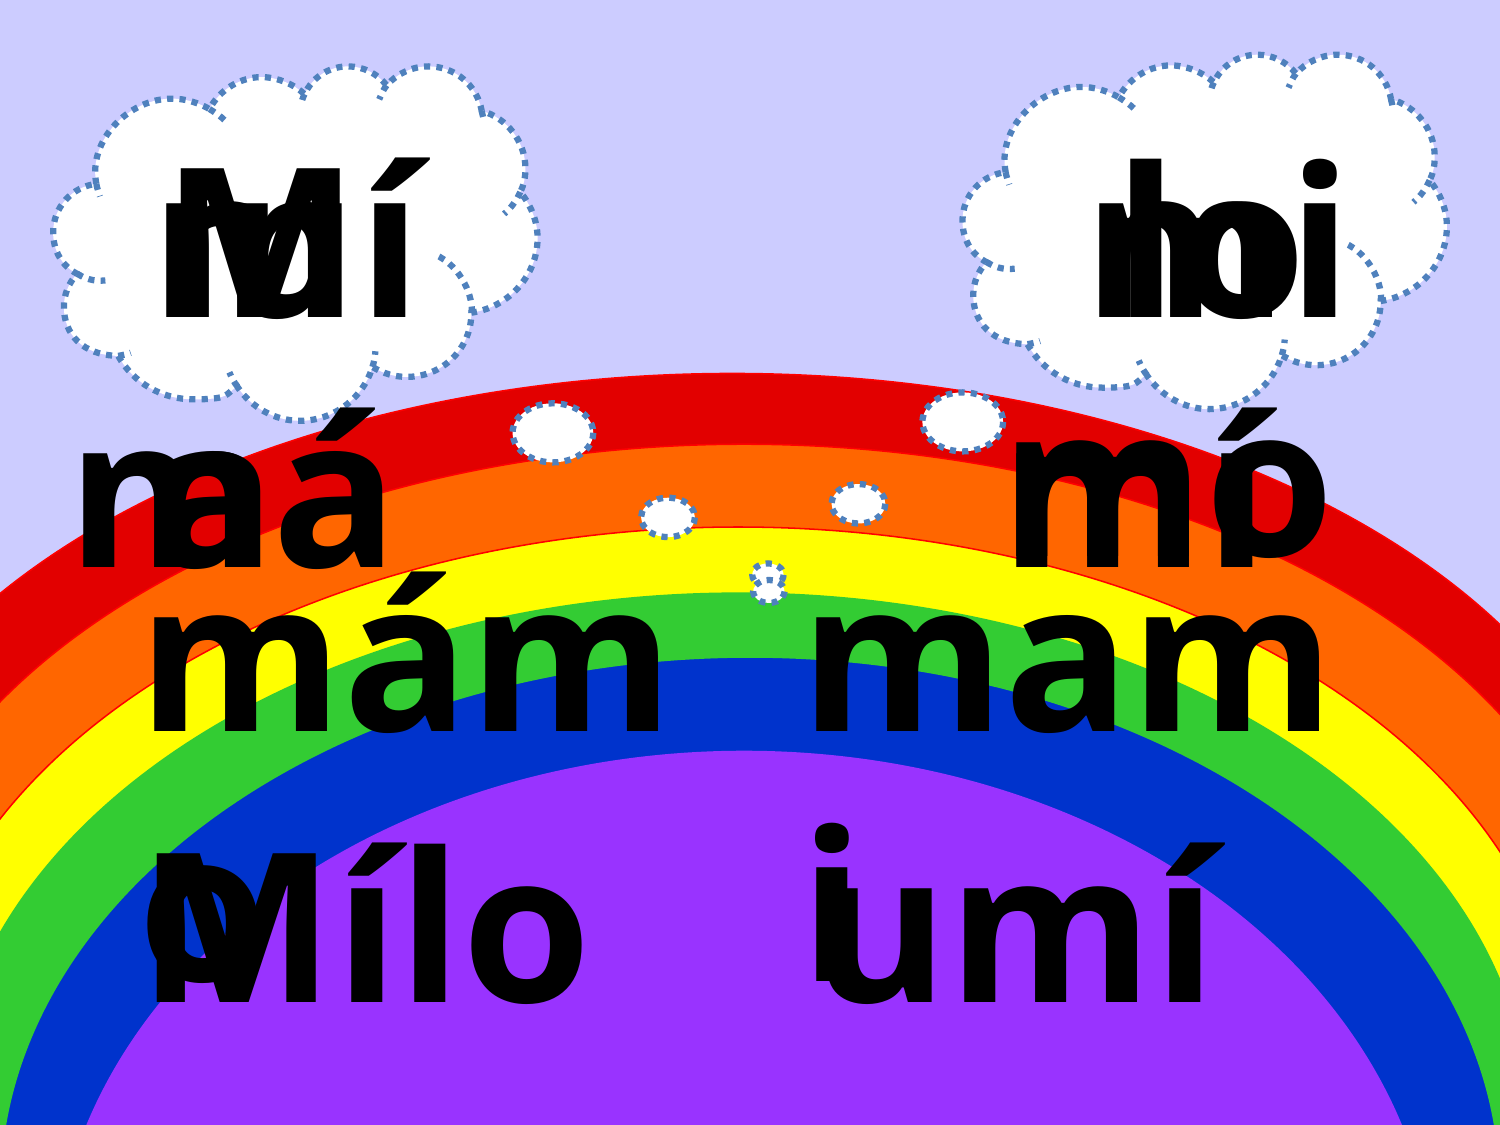

mo
 má
ma
Mí
u
 mí
 lo
mi
mámo
mami
Mílo
umí